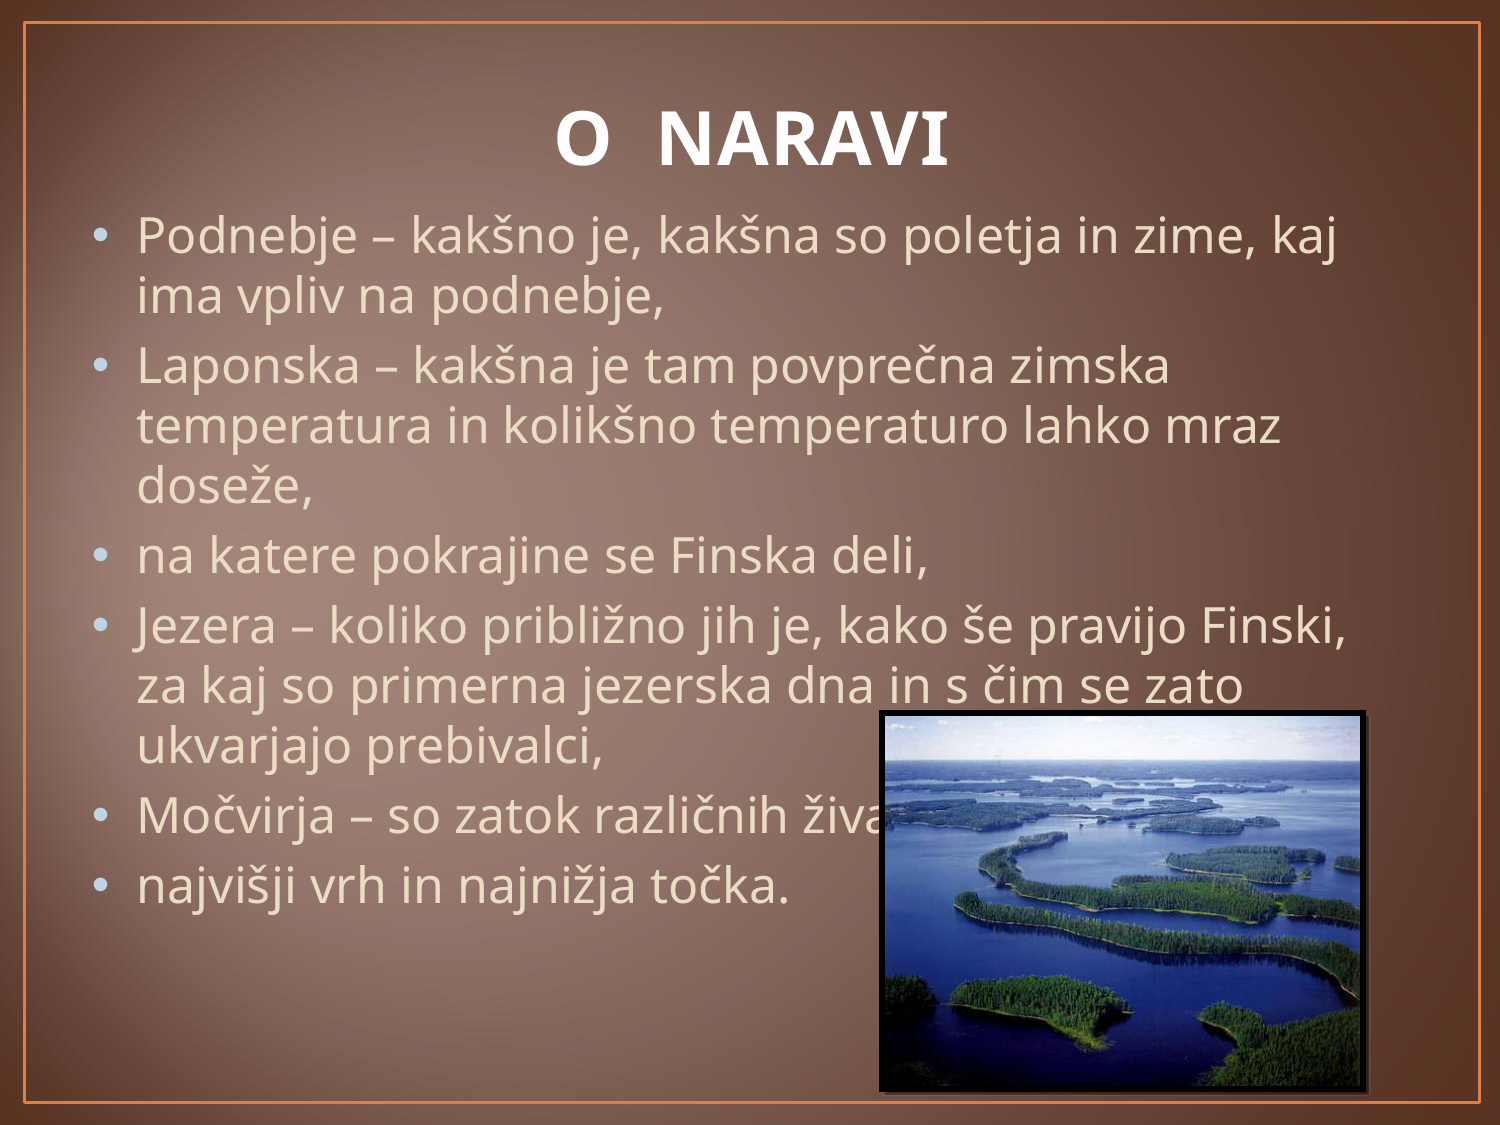

# O NARAVI
Podnebje – kakšno je, kakšna so poletja in zime, kaj ima vpliv na podnebje,
Laponska – kakšna je tam povprečna zimska temperatura in kolikšno temperaturo lahko mraz doseže,
na katere pokrajine se Finska deli,
Jezera – koliko približno jih je, kako še pravijo Finski, za kaj so primerna jezerska dna in s čim se zato ukvarjajo prebivalci,
Močvirja – so zatok različnih živali,
najvišji vrh in najnižja točka.